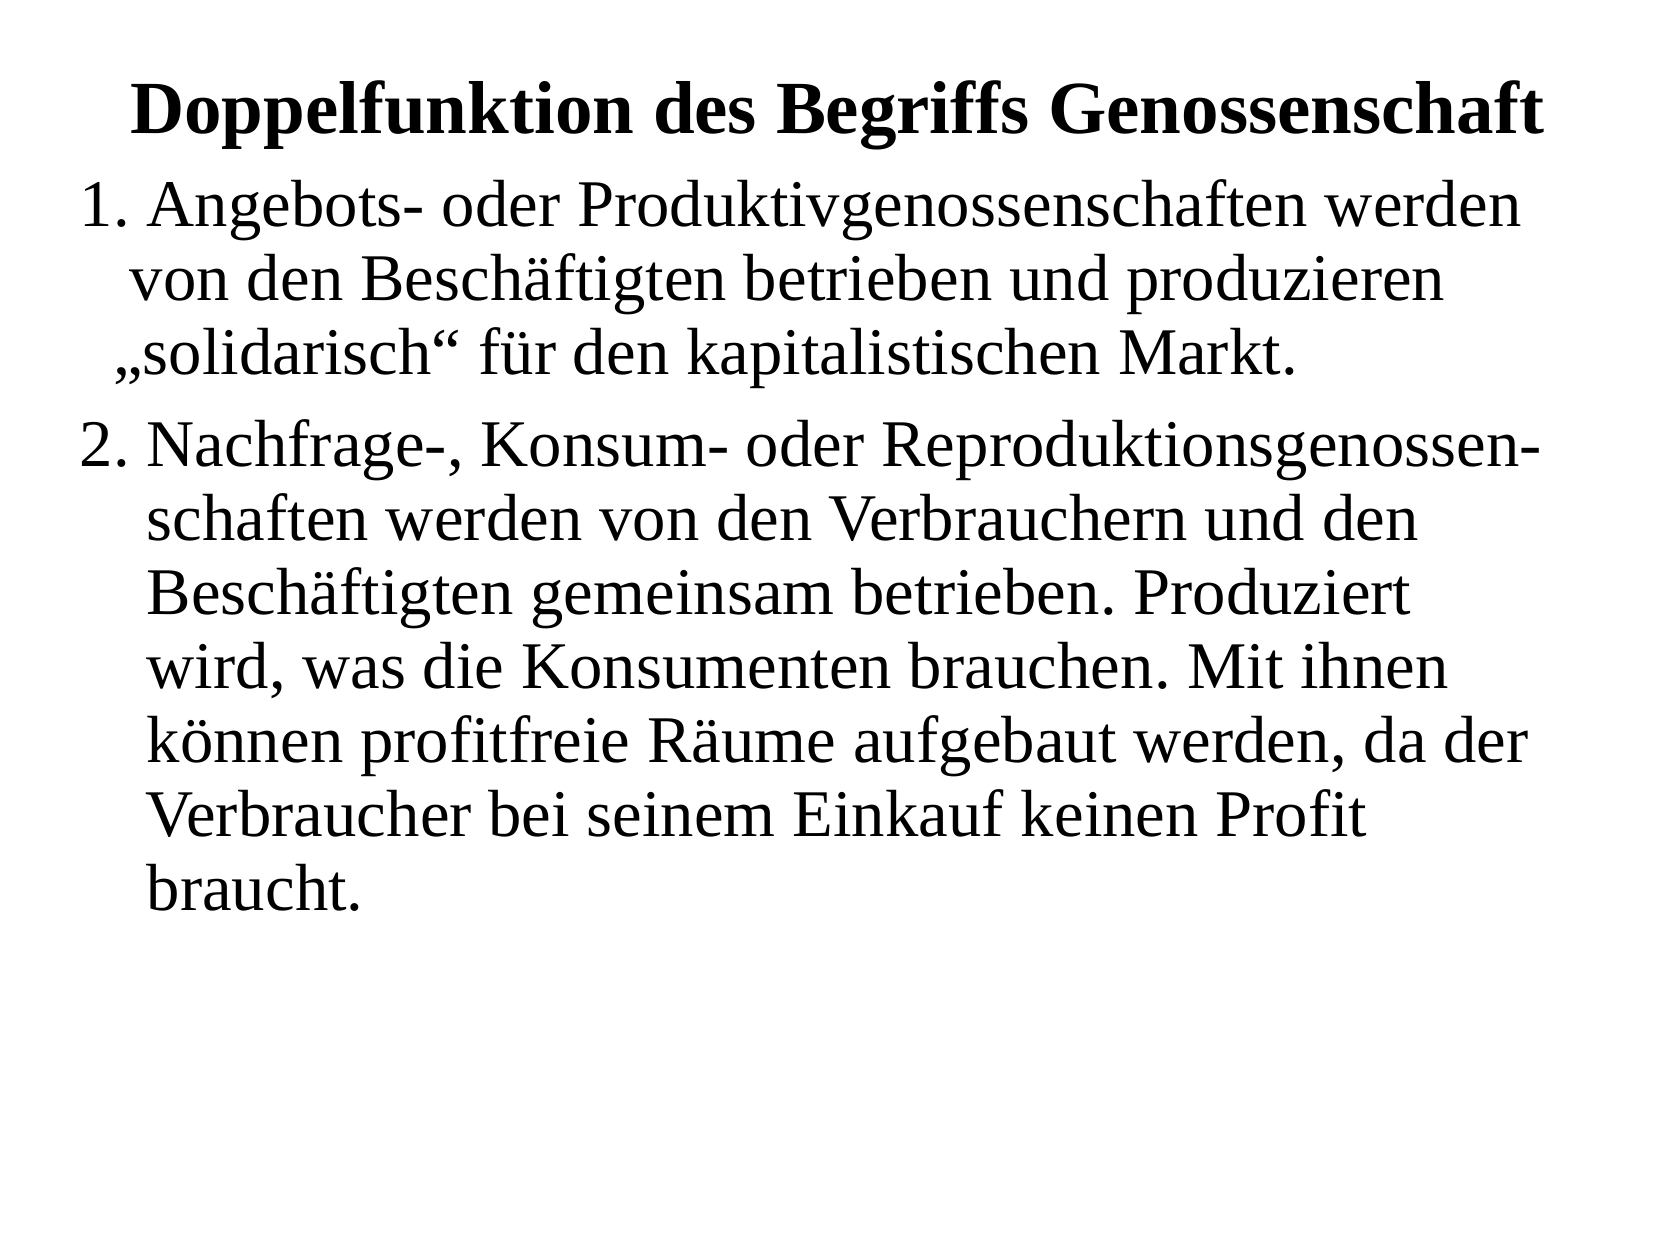

Doppelfunktion des Begriffs Genossenschaft
 Angebots- oder Produktivgenossenschaften werden von den Beschäftigten betrieben und produzieren „solidarisch“ für den kapitalistischen Markt.
 Nachfrage-, Konsum- oder Reproduktionsgenossen- schaften werden von den Verbrauchern und den Beschäftigten gemeinsam betrieben. Produziert wird, was die Konsumenten brauchen. Mit ihnen können profitfreie Räume aufgebaut werden, da der Verbraucher bei seinem Einkauf keinen Profit braucht.